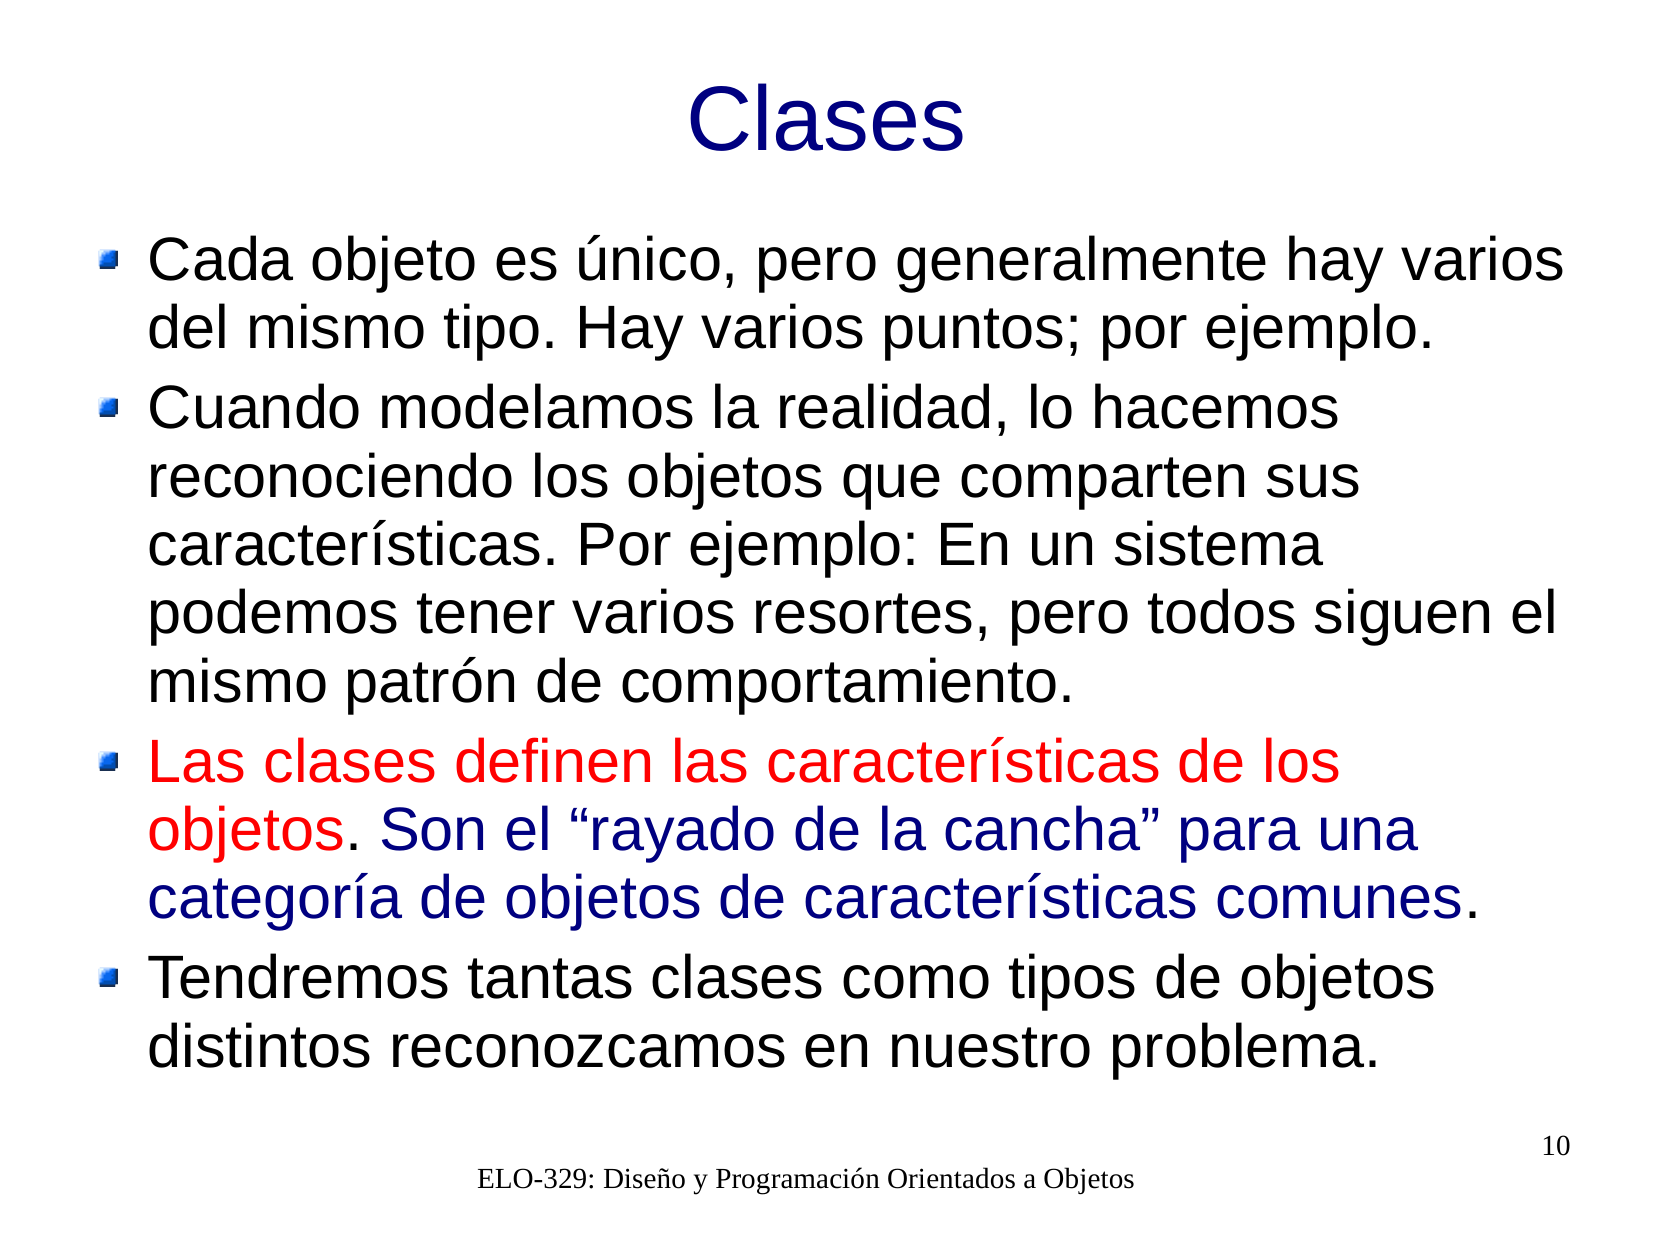

# Clases
Cada objeto es único, pero generalmente hay varios del mismo tipo. Hay varios puntos; por ejemplo.
Cuando modelamos la realidad, lo hacemos reconociendo los objetos que comparten sus características. Por ejemplo: En un sistema podemos tener varios resortes, pero todos siguen el mismo patrón de comportamiento.
Las clases definen las características de los objetos. Son el “rayado de la cancha” para una categoría de objetos de características comunes.
Tendremos tantas clases como tipos de objetos distintos reconozcamos en nuestro problema.
10